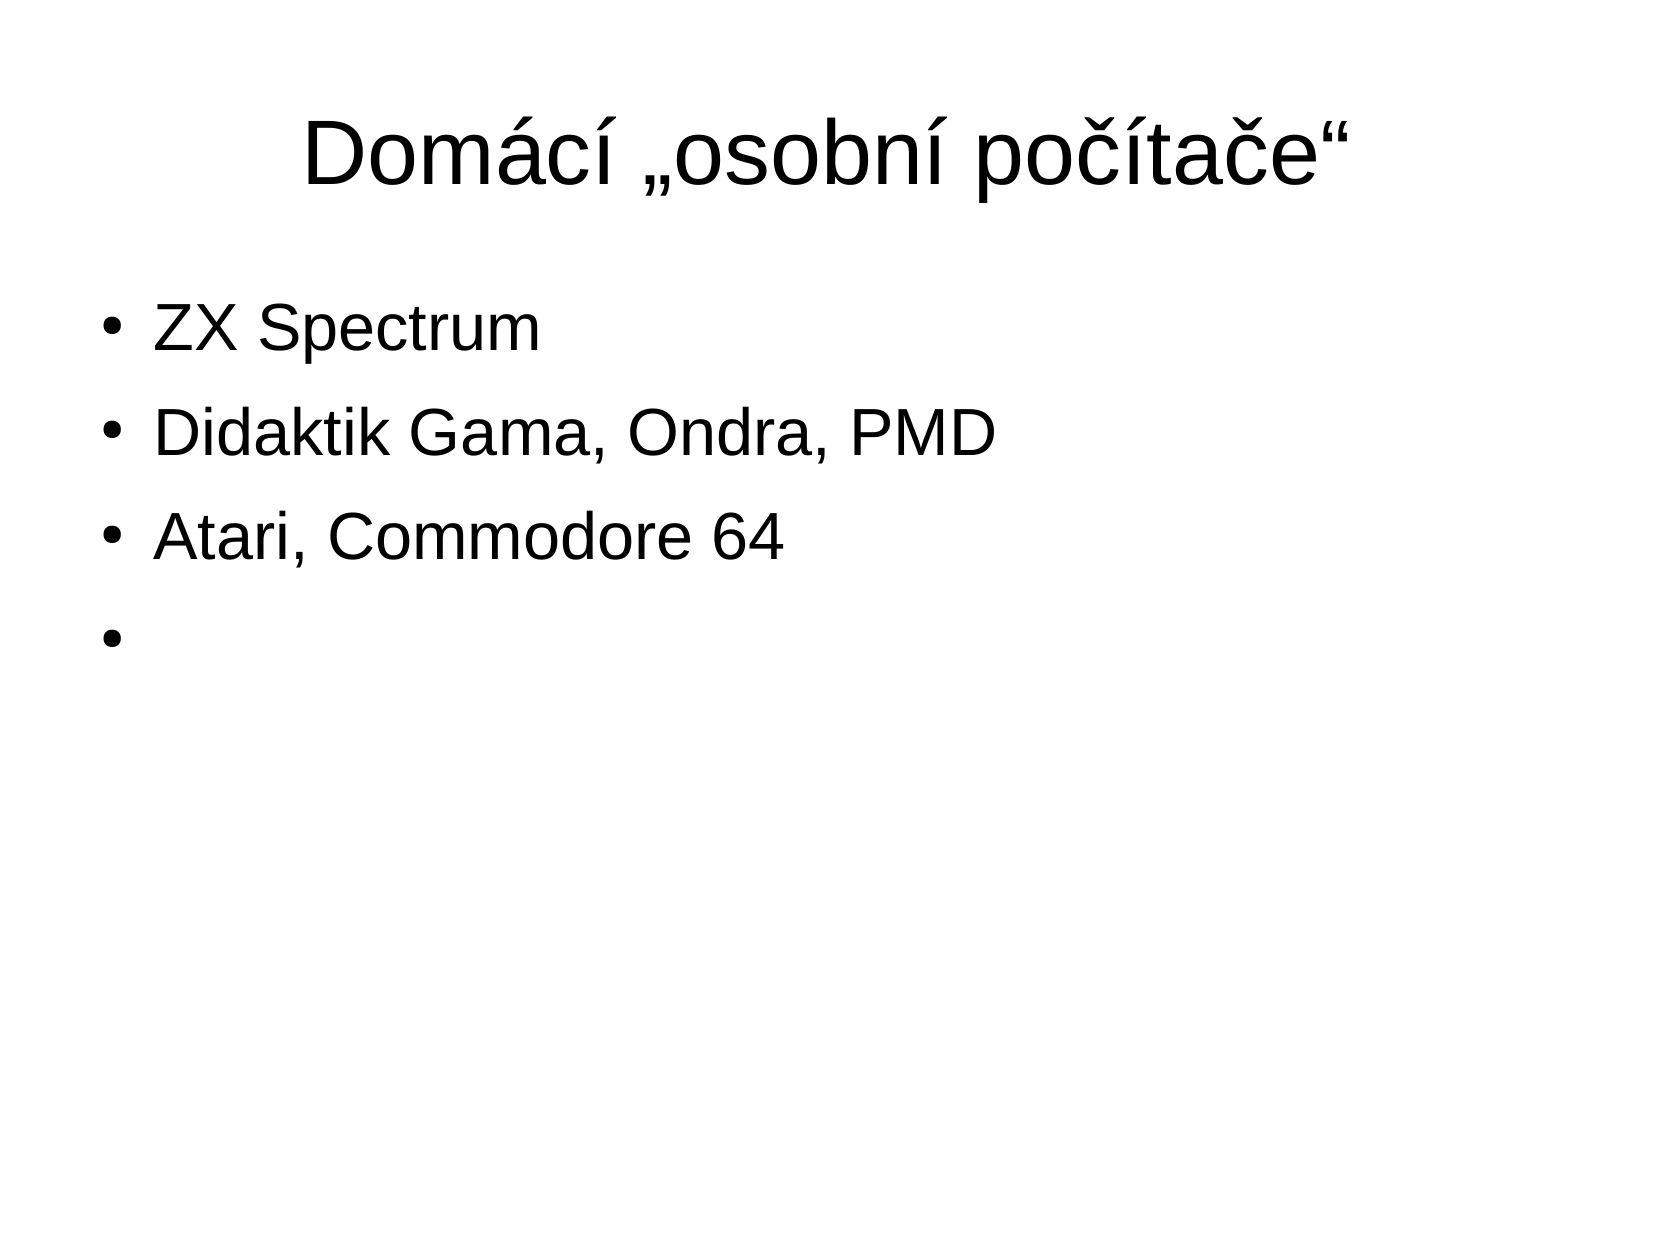

# Domácí „osobní počítače“
ZX Spectrum
Didaktik Gama, Ondra, PMD
Atari, Commodore 64